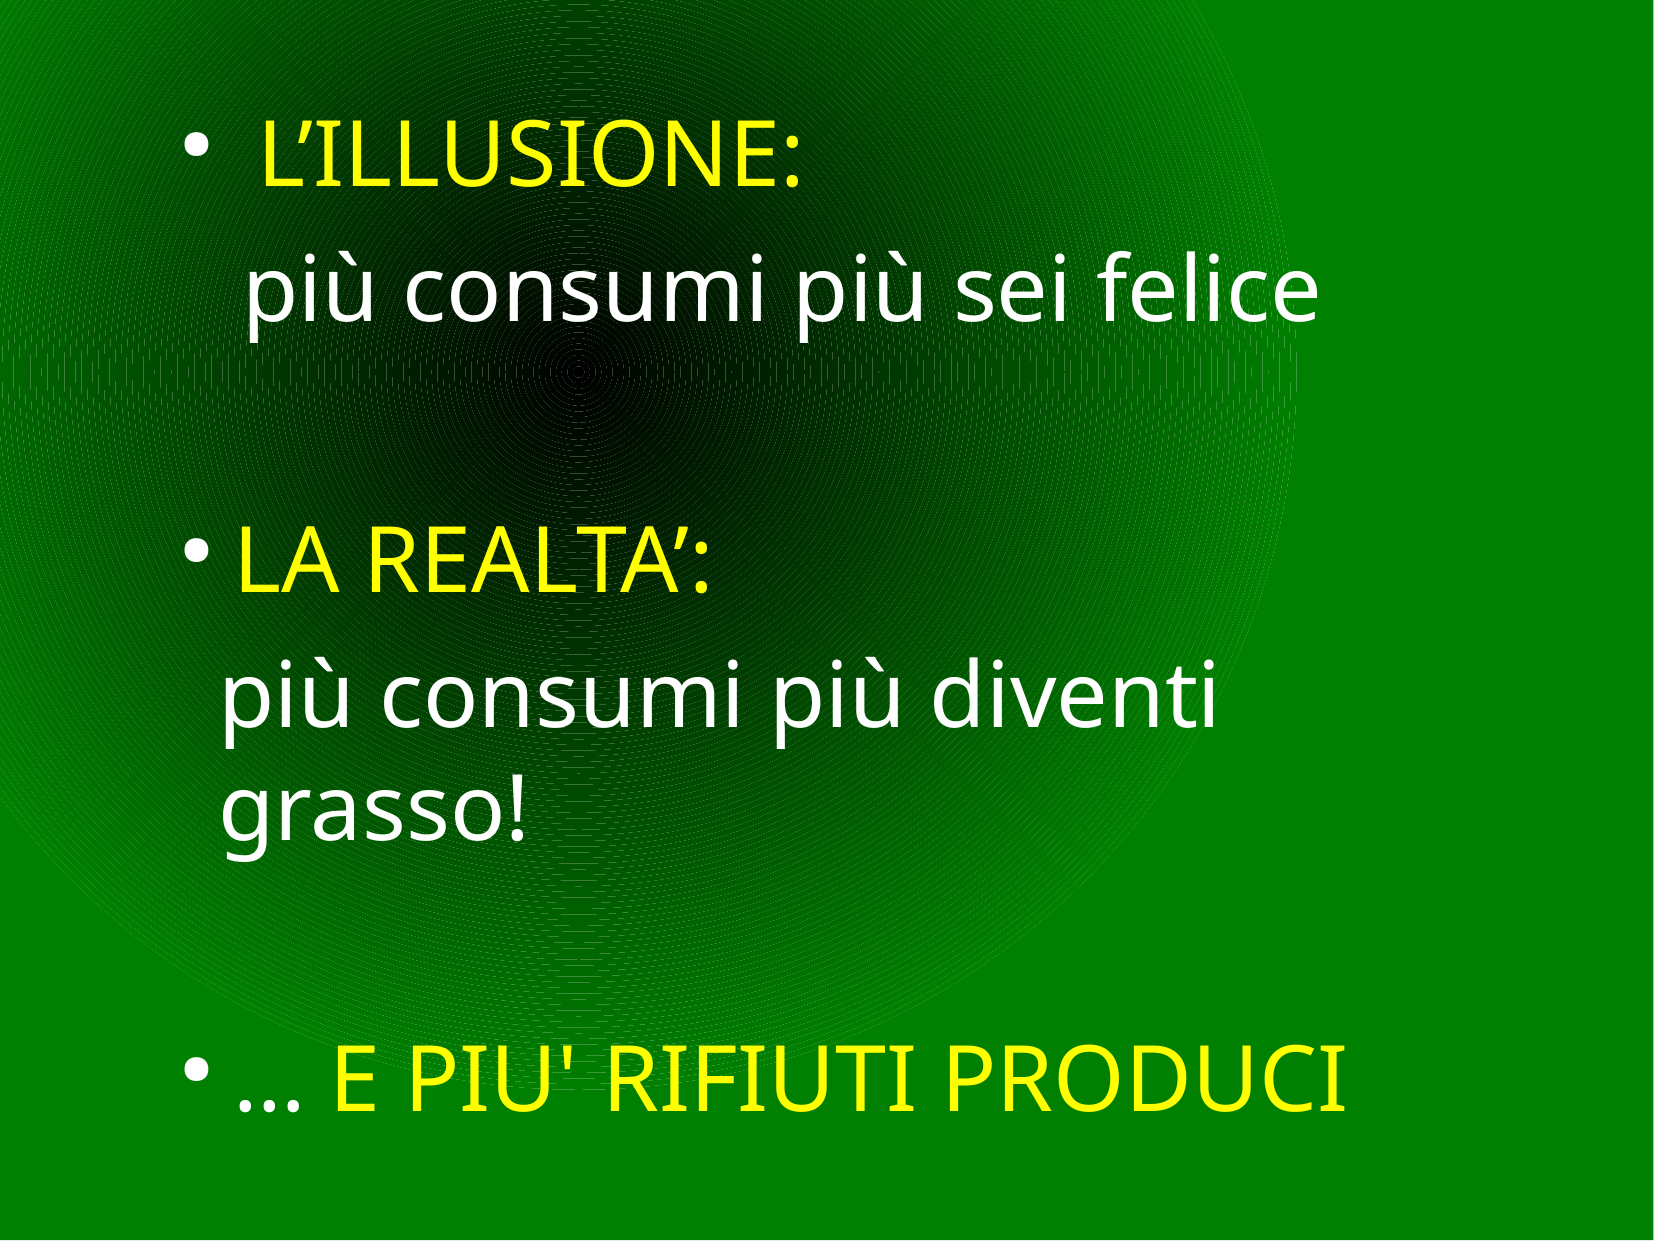

# L’ILLUSIONE:
	 più consumi più sei felice
LA REALTA’:
	più consumi più diventi grasso!
… E PIU' RIFIUTI PRODUCI